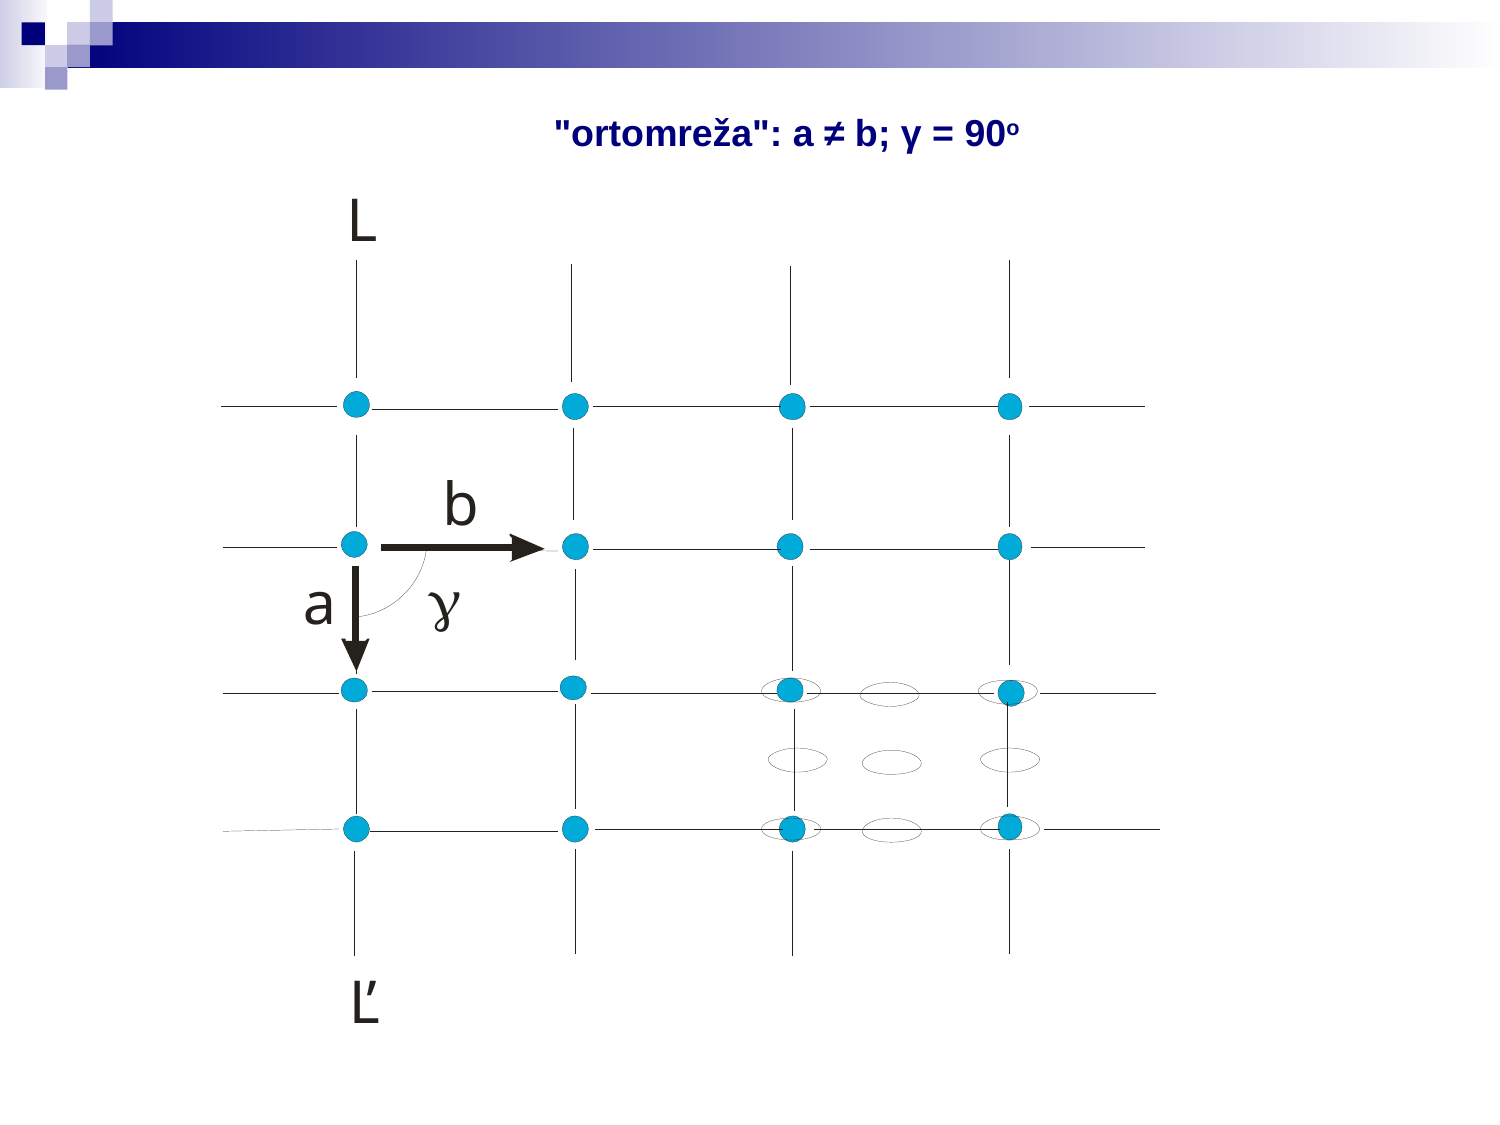

"ortomreža": a ≠ b; γ = 90o